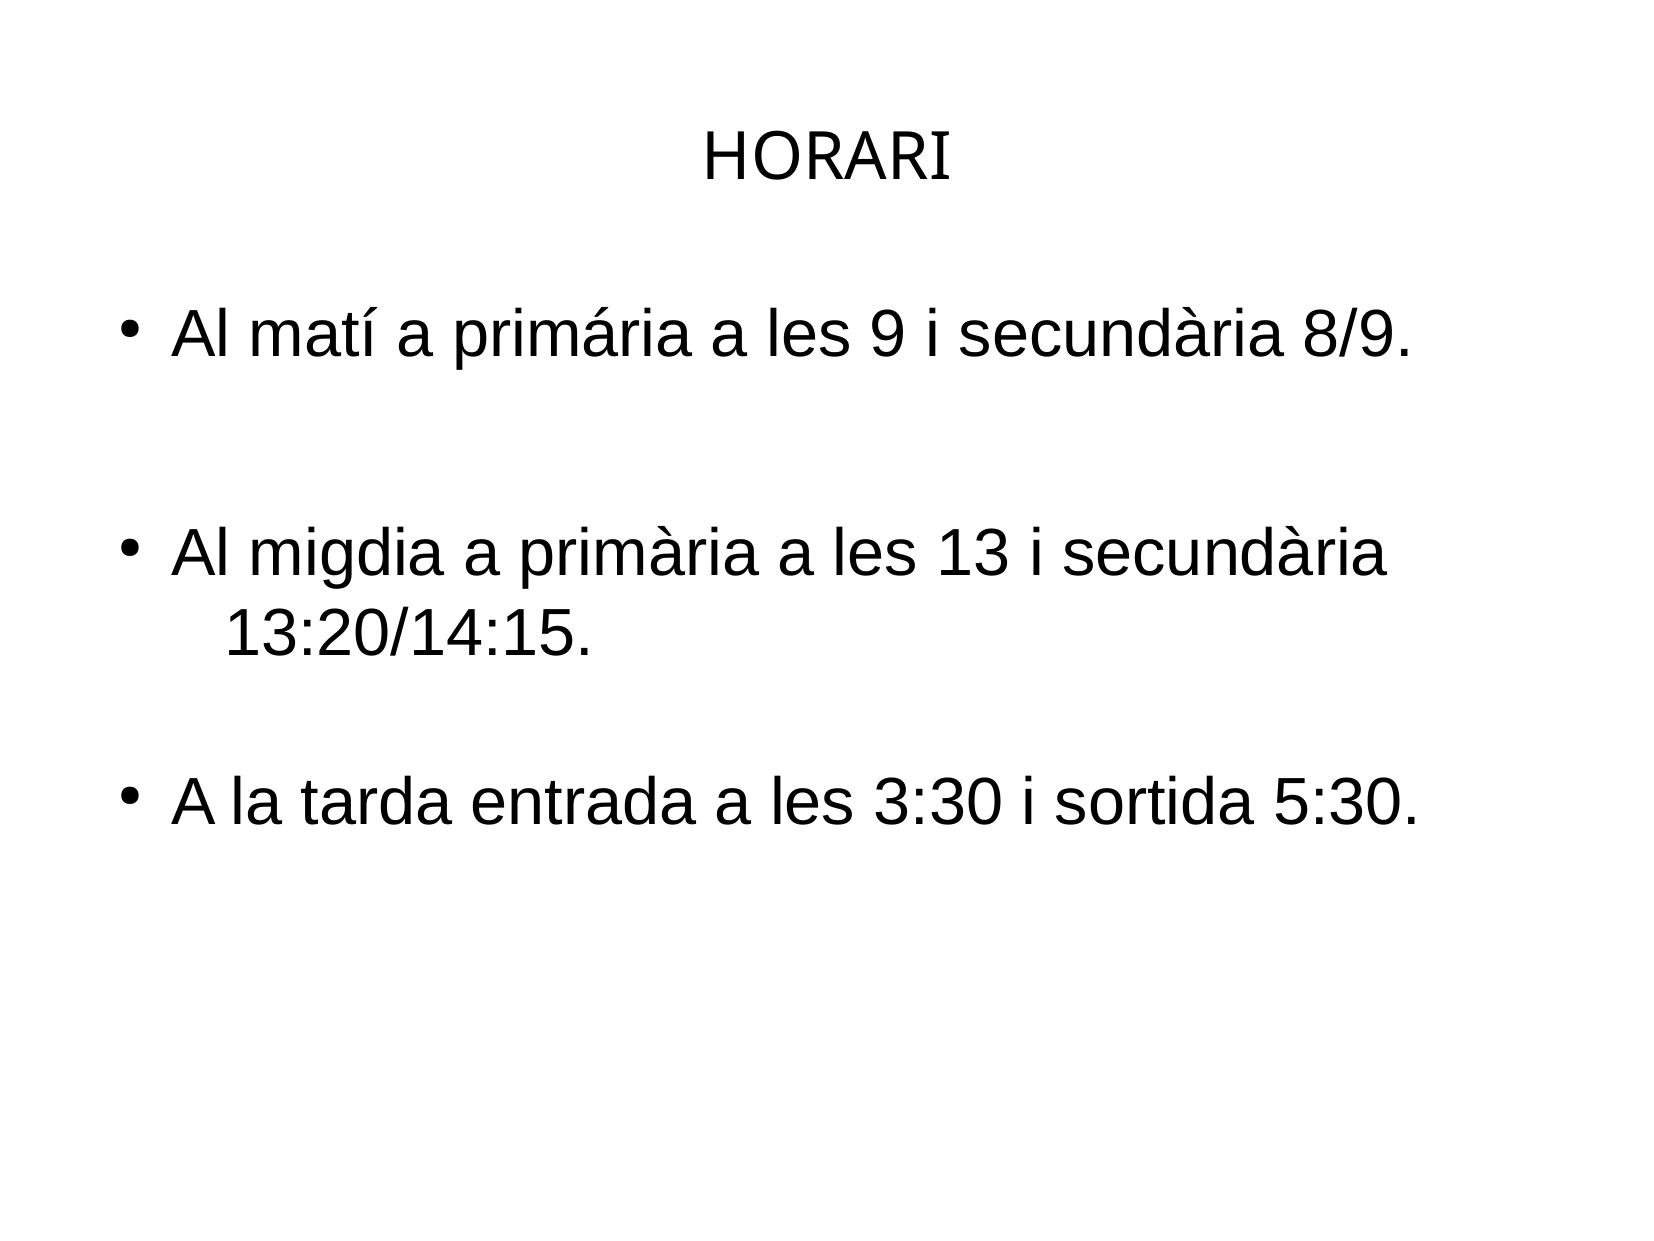

# HORARI
Al matí a primária a les 9 i secundària 8/9.
Al migdia a primària a les 13 i secundària 13:20/14:15.
A la tarda entrada a les 3:30 i sortida 5:30.